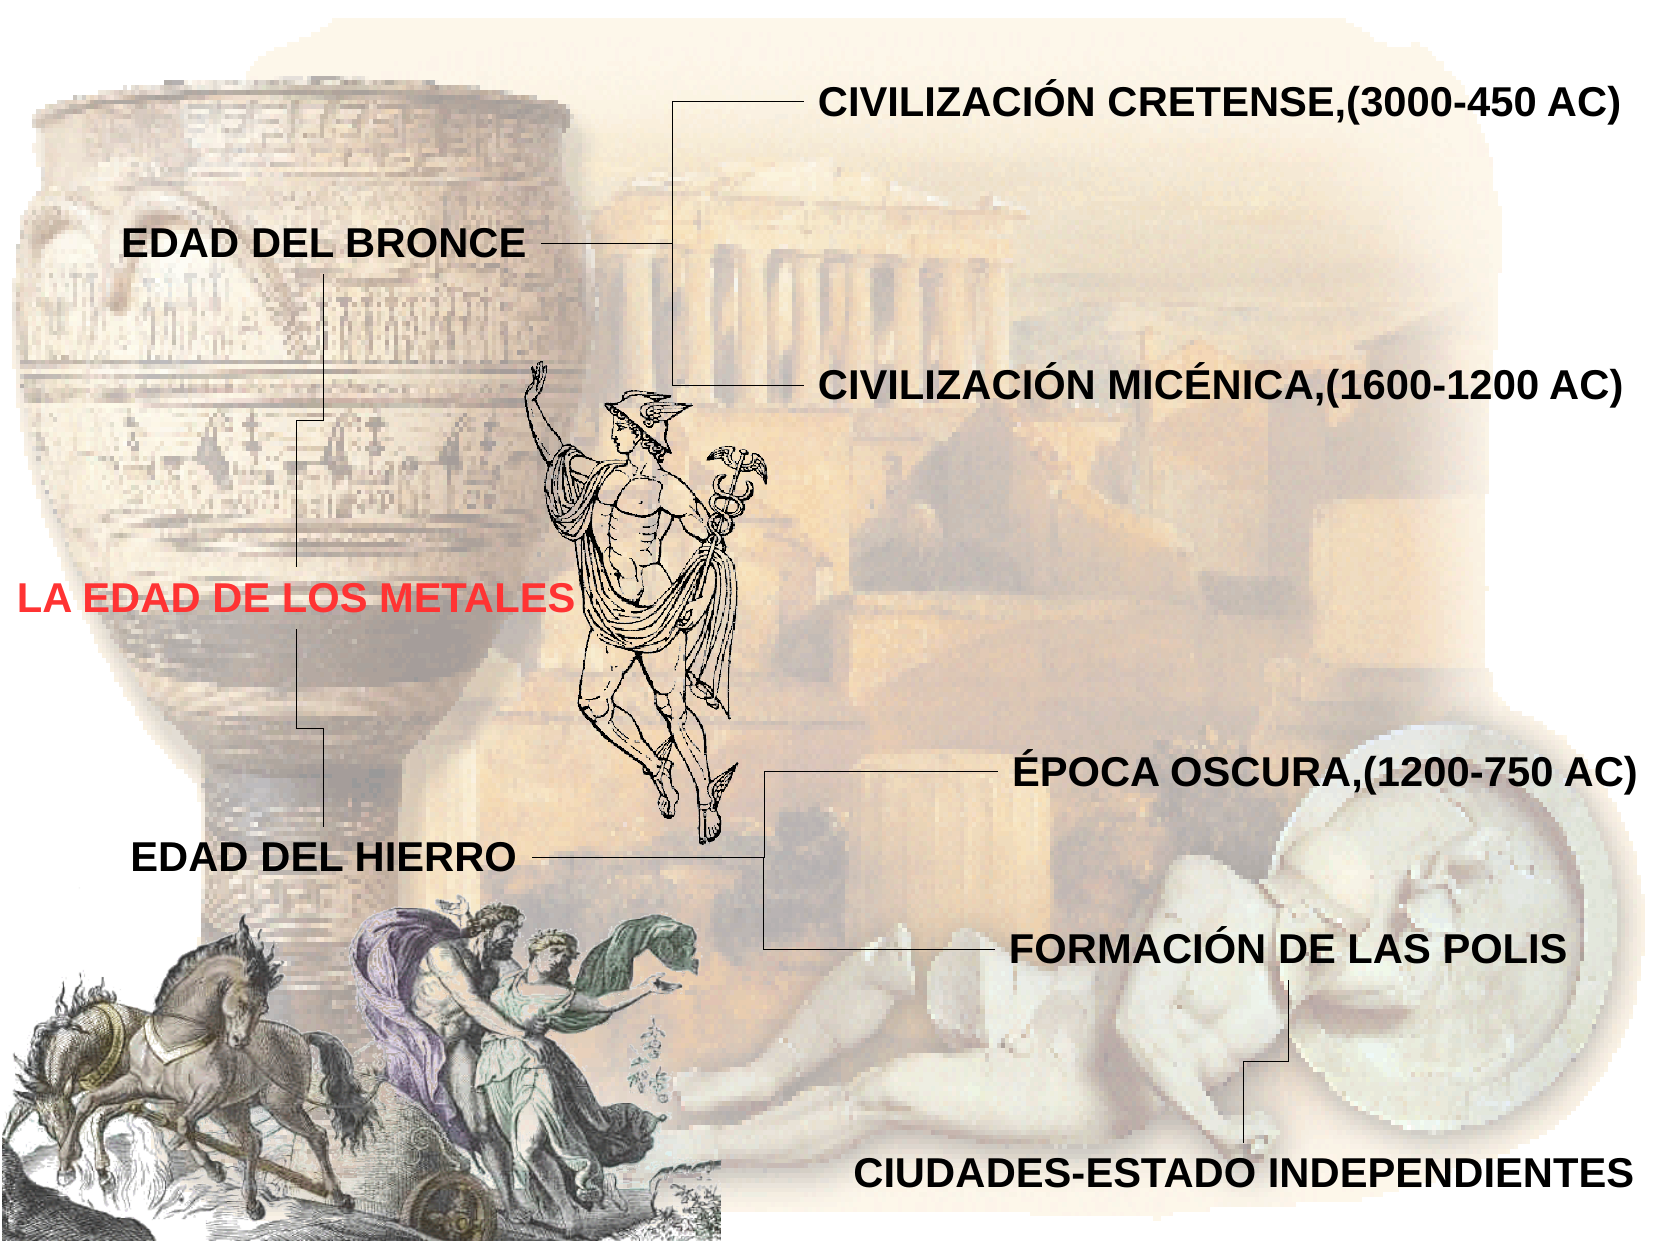

CIVILIZACIÓN CRETENSE,(3000-450 AC)
EDAD DEL BRONCE
CIVILIZACIÓN MICÉNICA,(1600-1200 AC)
LA EDAD DE LOS METALES
ÉPOCA OSCURA,(1200-750 AC)
EDAD DEL HIERRO
FORMACIÓN DE LAS POLIS
CIUDADES-ESTADO INDEPENDIENTES